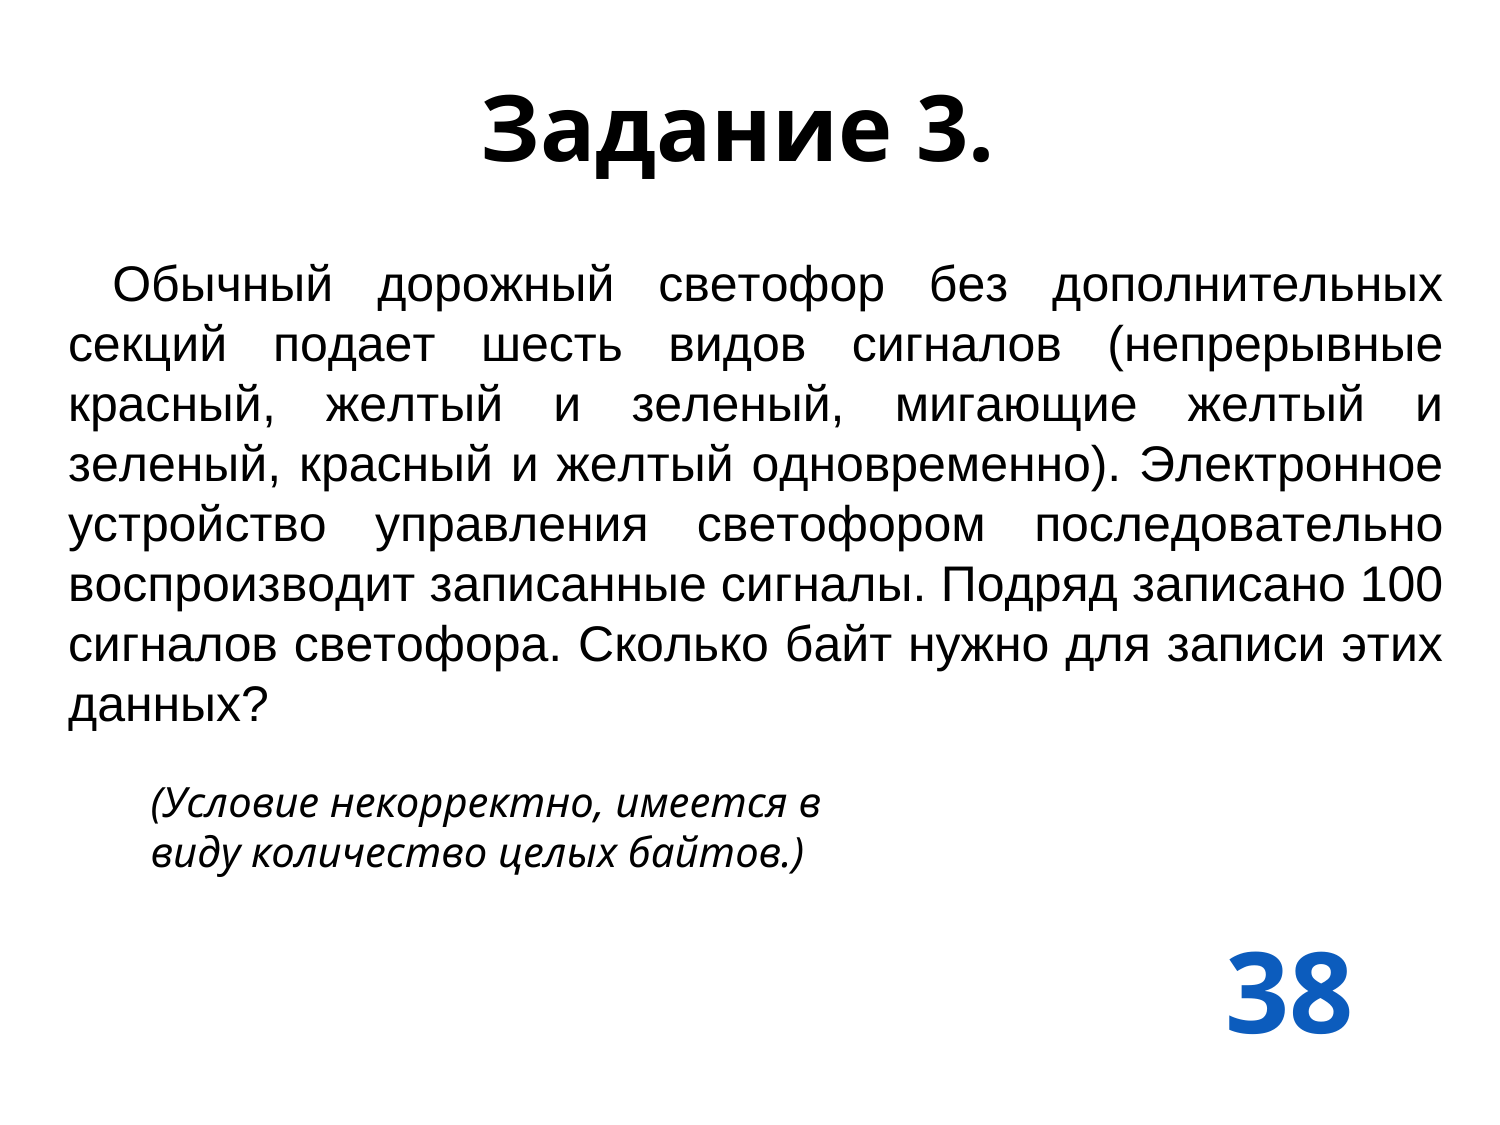

# Задание 3.
Обычный дорожный светофор без дополнительных секций подает шесть видов сигналов (непрерывные красный, желтый и зеленый, мигающие желтый и зеленый, красный и желтый одновременно). Электронное устройство управления светофором последовательно воспроизводит записанные сигналы. Подряд записано 100 сигналов светофора. Сколько байт нужно для записи этих данных?
(Условие некорректно, имеется в виду количество целых байтов.)
38